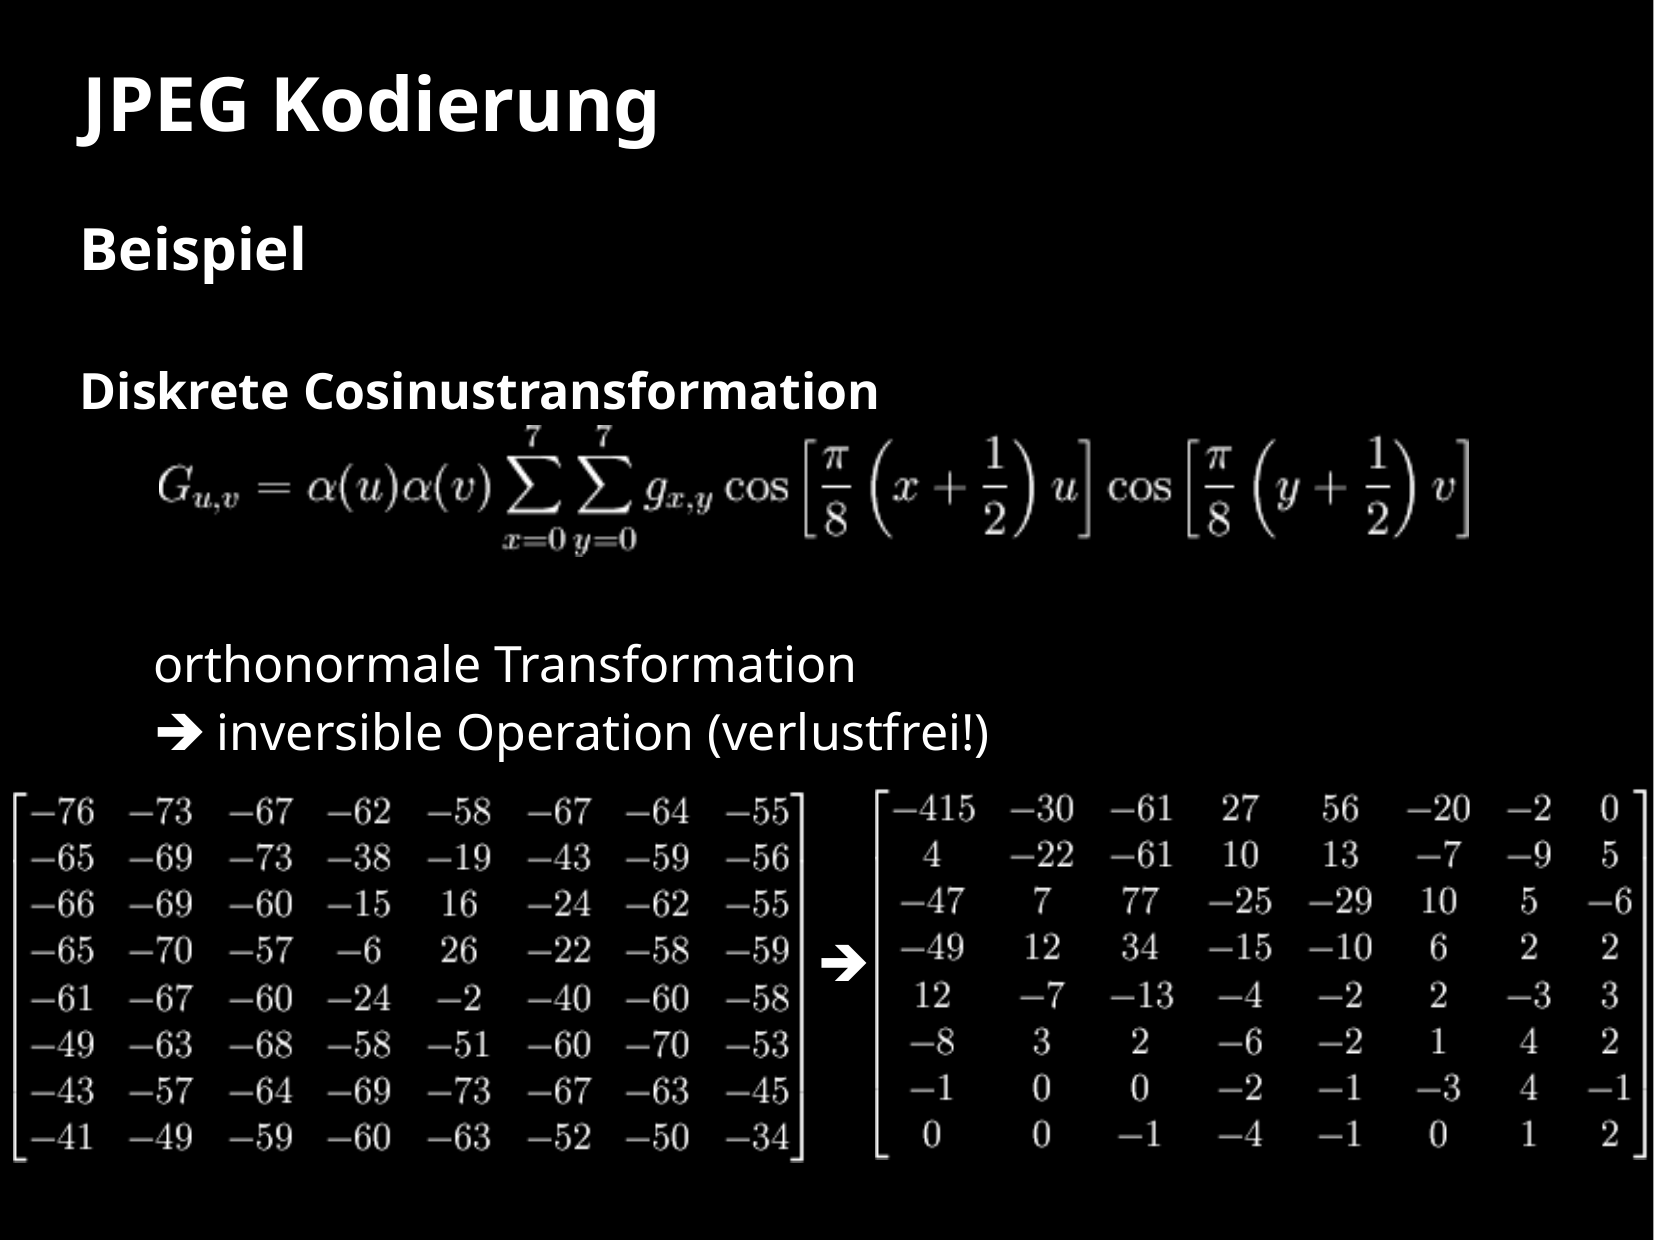

# JPEG Kodierung
Beispiel
Diskrete Cosinustransformation
	orthonormale Transformation
	 inversible Operation (verlustfrei!)
